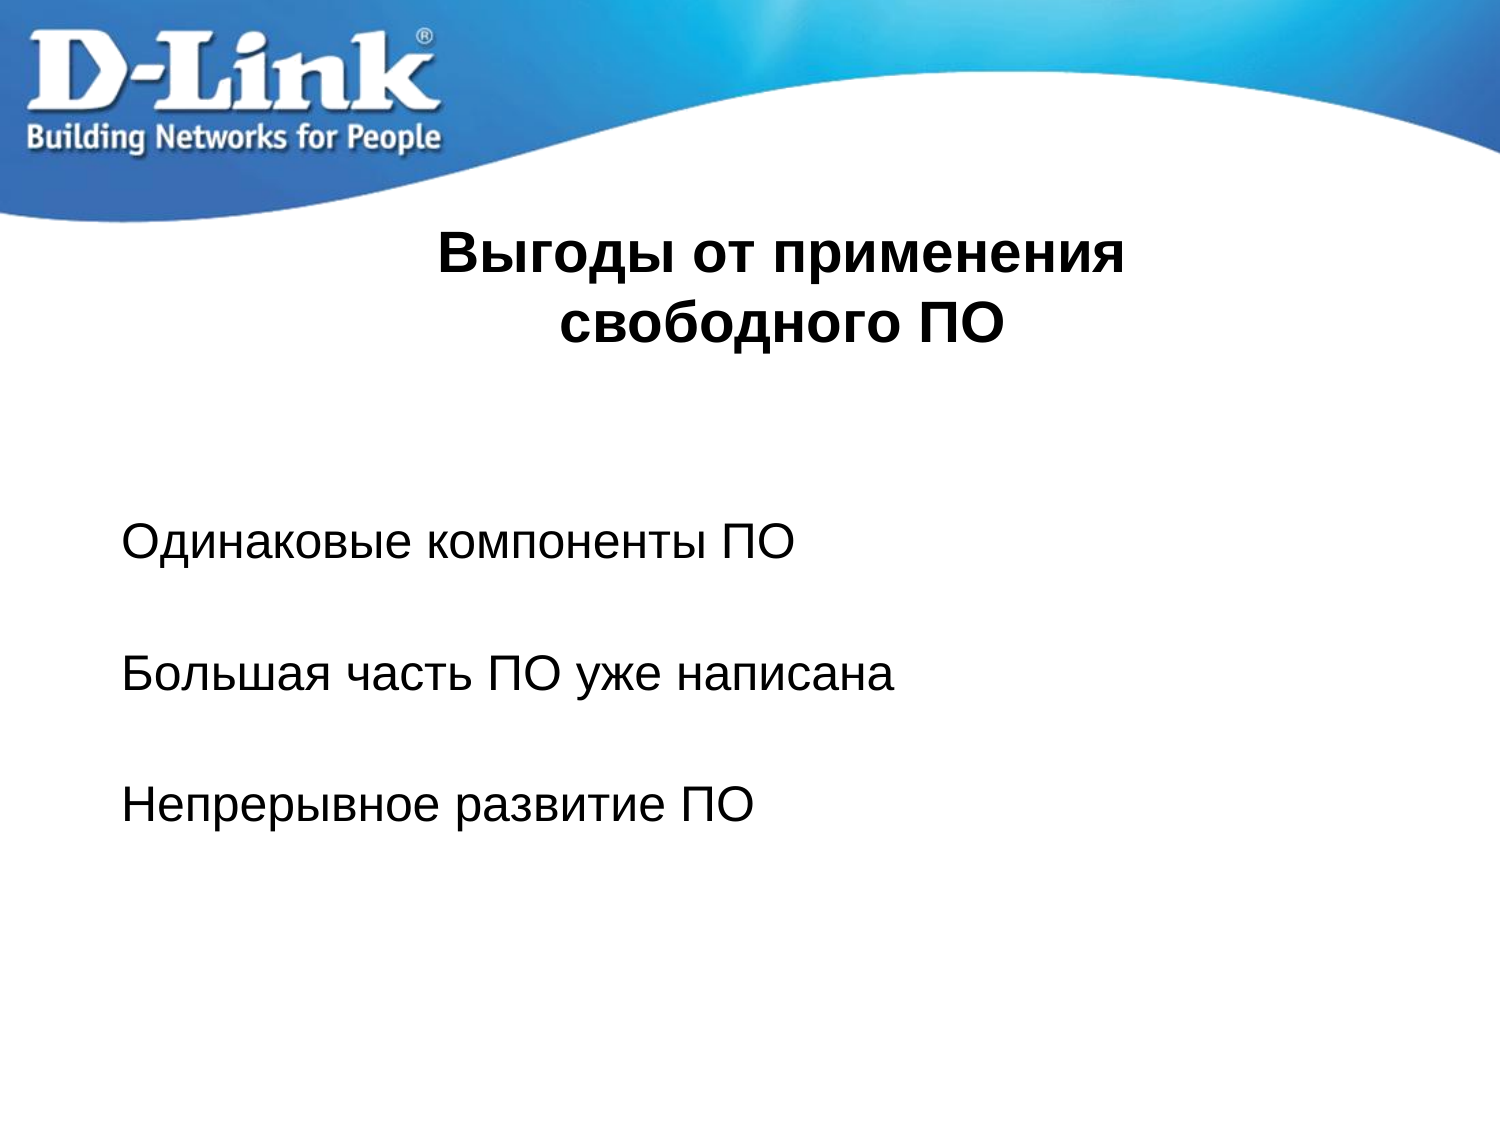

Выгоды от применения
свободного ПО
Одинаковые компоненты ПО
Большая часть ПО уже написана
Непрерывное развитие ПО